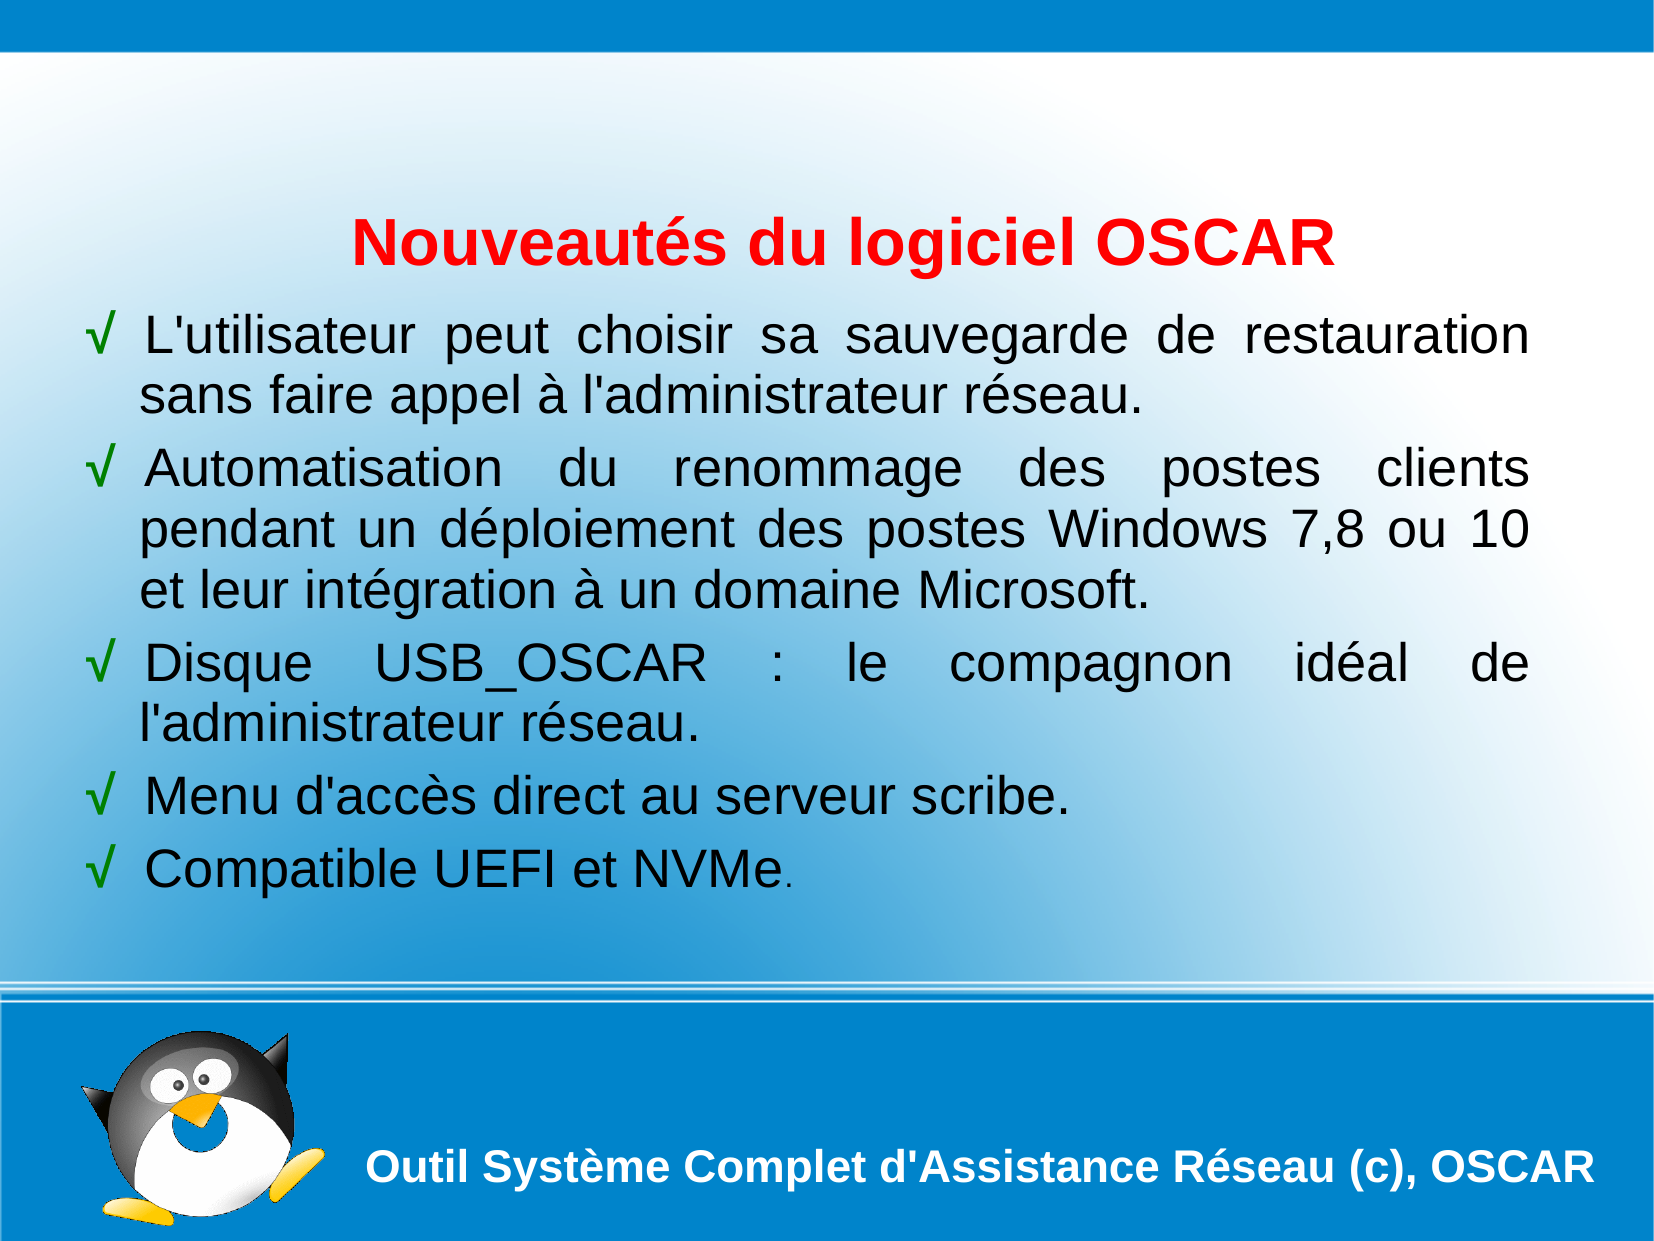

Nouveautés du logiciel OSCAR
√	L'utilisateur peut choisir sa sauvegarde de restauration sans faire appel à l'administrateur réseau.
√	Automatisation du renommage des postes clients pendant un déploiement des postes Windows 7,8 ou 10 et leur intégration à un domaine Microsoft.
√	Disque USB_OSCAR : le compagnon idéal de l'administrateur réseau.
√	Menu d'accès direct au serveur scribe.
√	Compatible UEFI et NVMe.
# Outil Système Complet d'Assistance Réseau (c), OSCAR